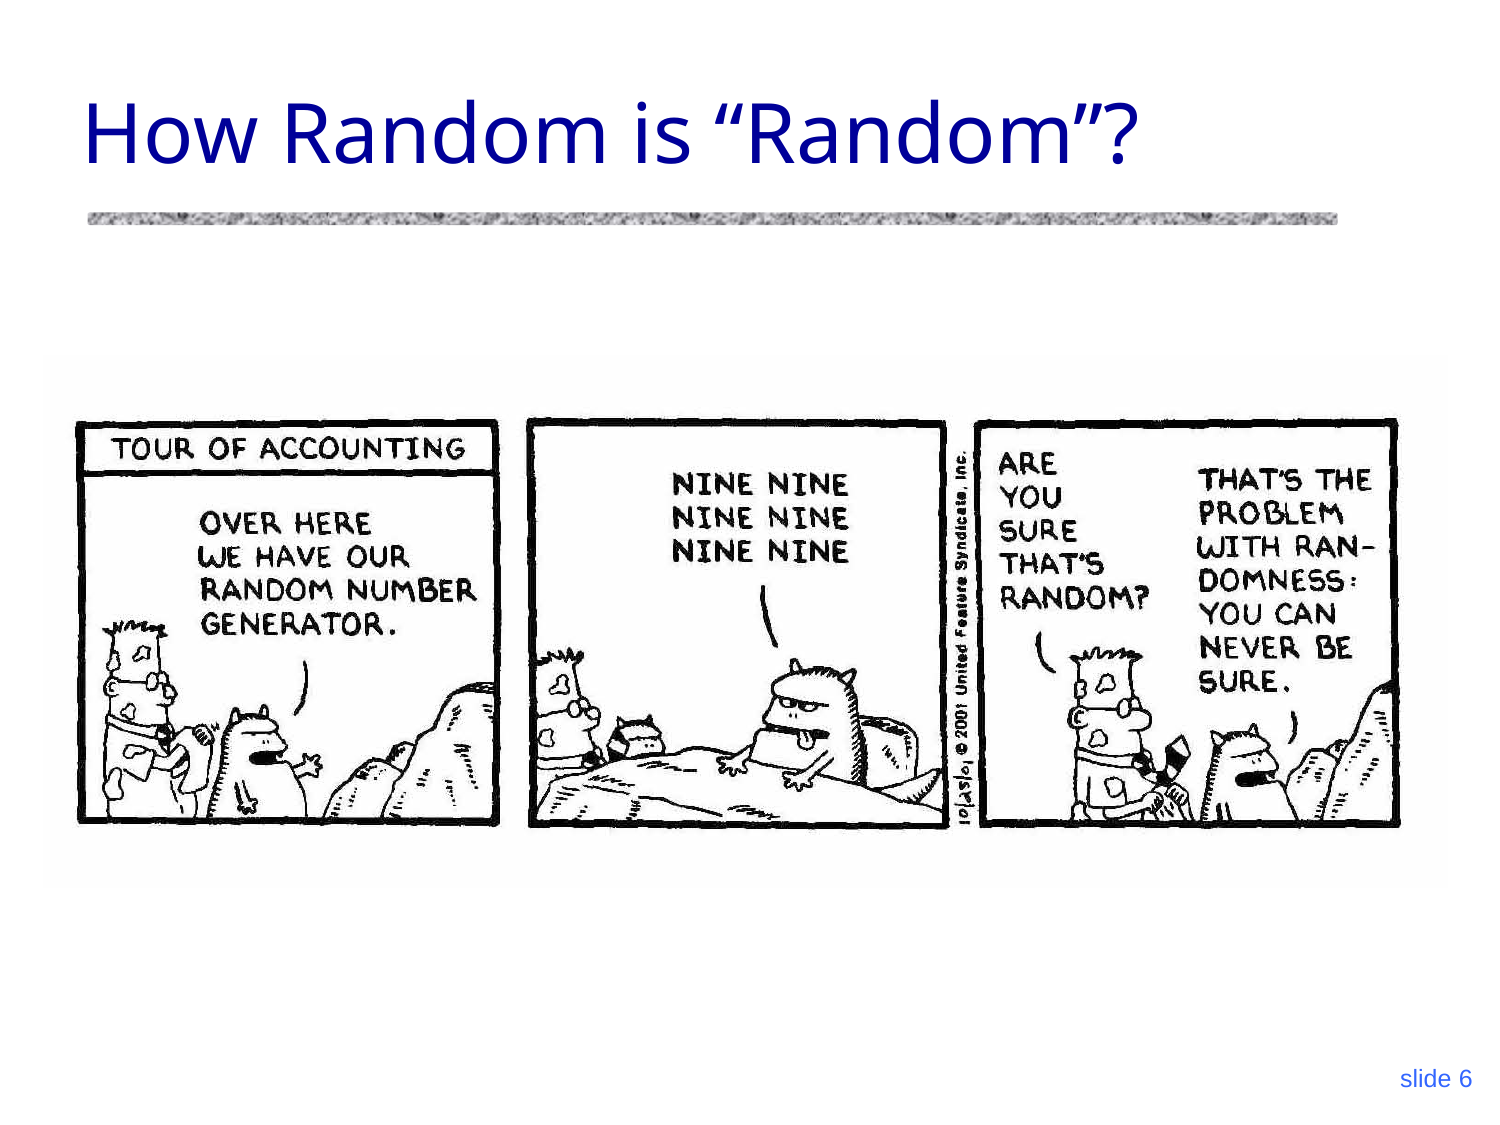

# How Random is “Random”?
slide 5